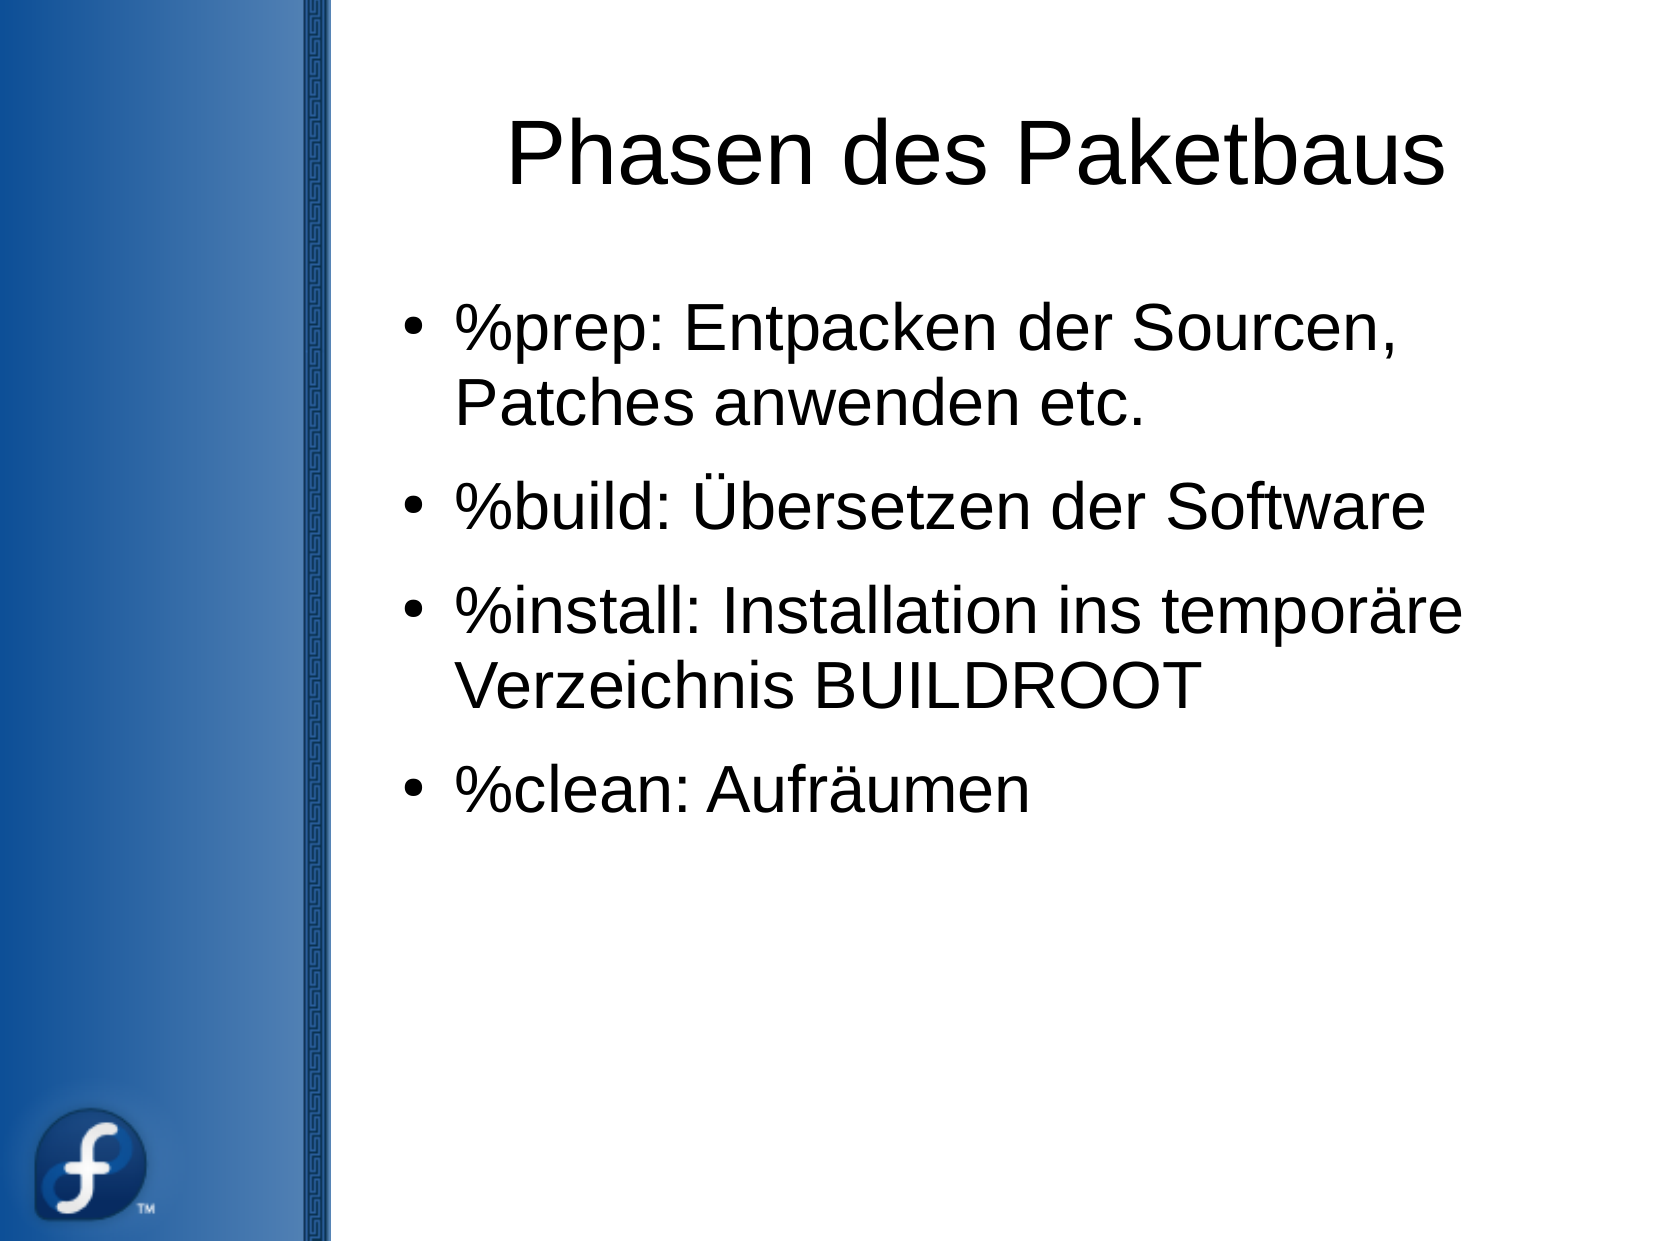

# Phasen des Paketbaus
%prep: Entpacken der Sourcen, Patches anwenden etc.
%build: Übersetzen der Software
%install: Installation ins temporäre Verzeichnis BUILDROOT
%clean: Aufräumen